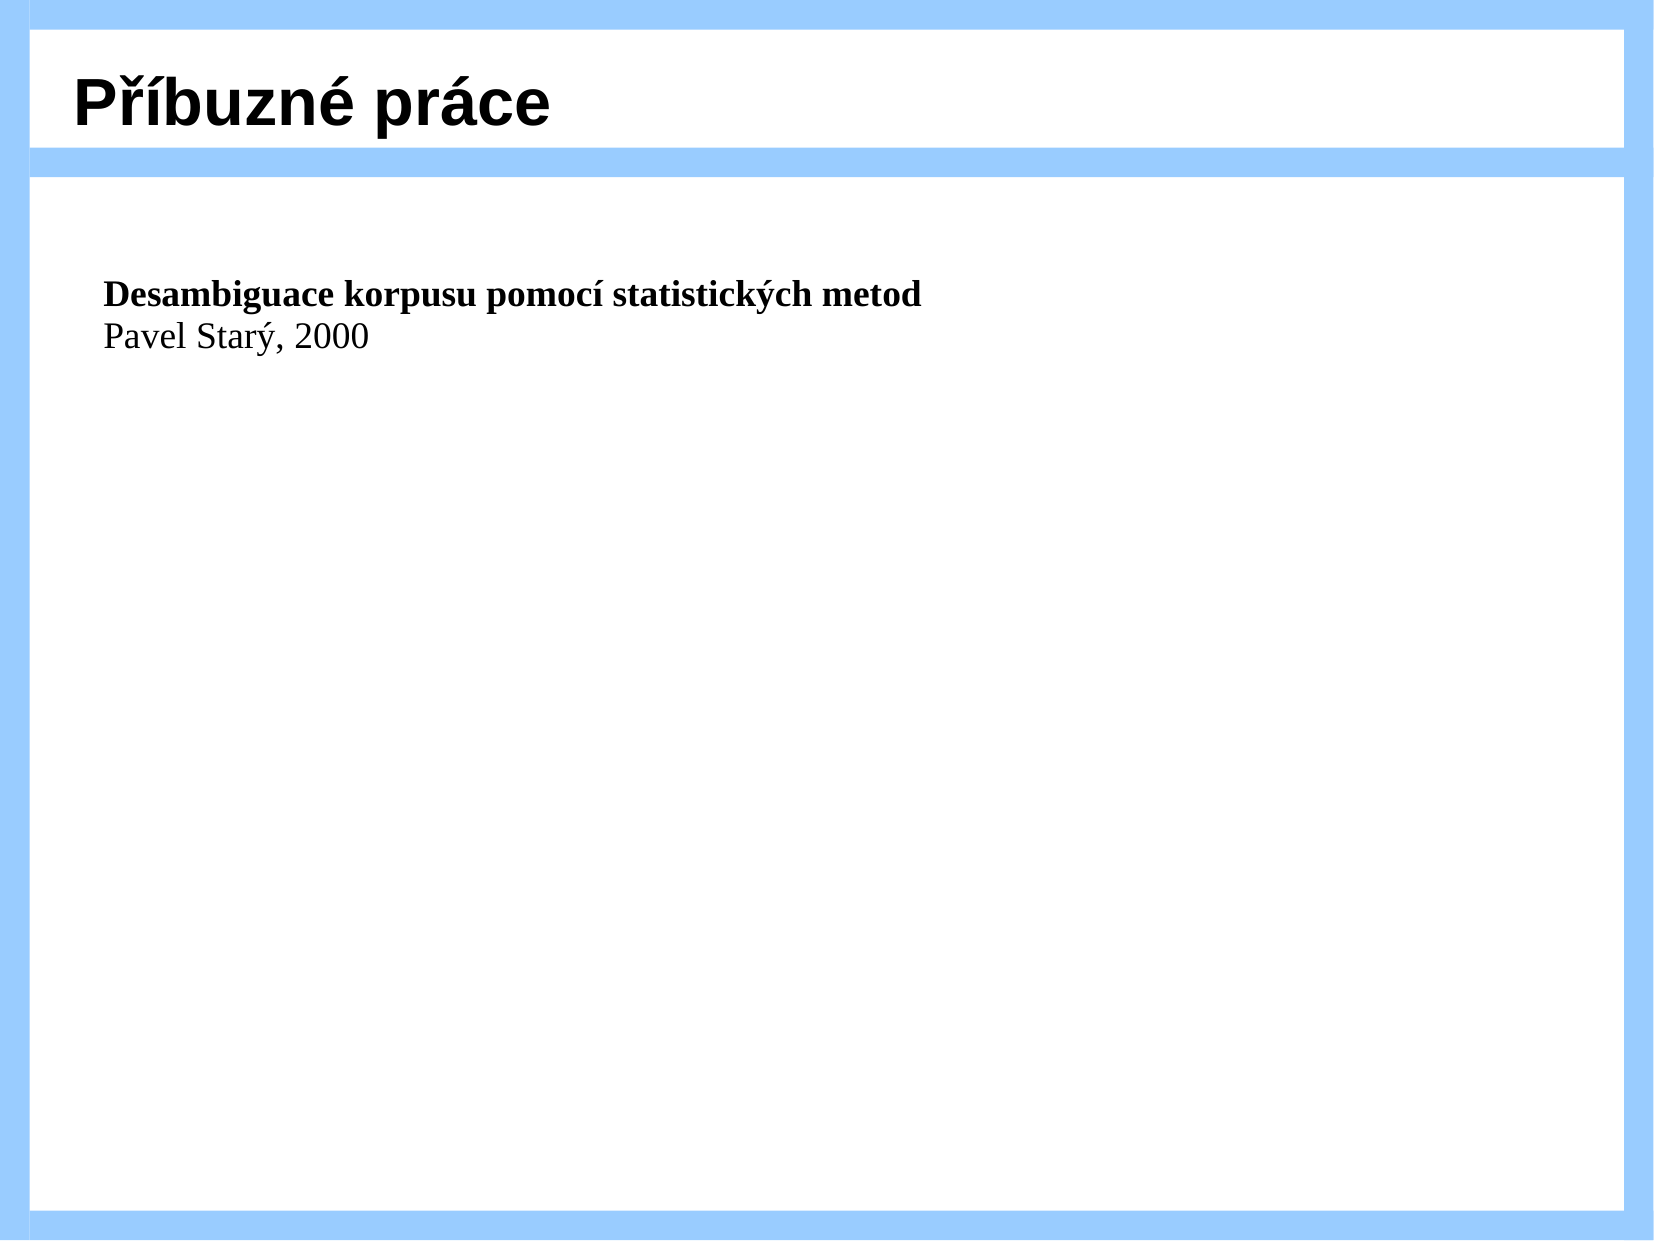

Příbuzné práce
Desambiguace korpusu pomocí statistických metod
Pavel Starý, 2000